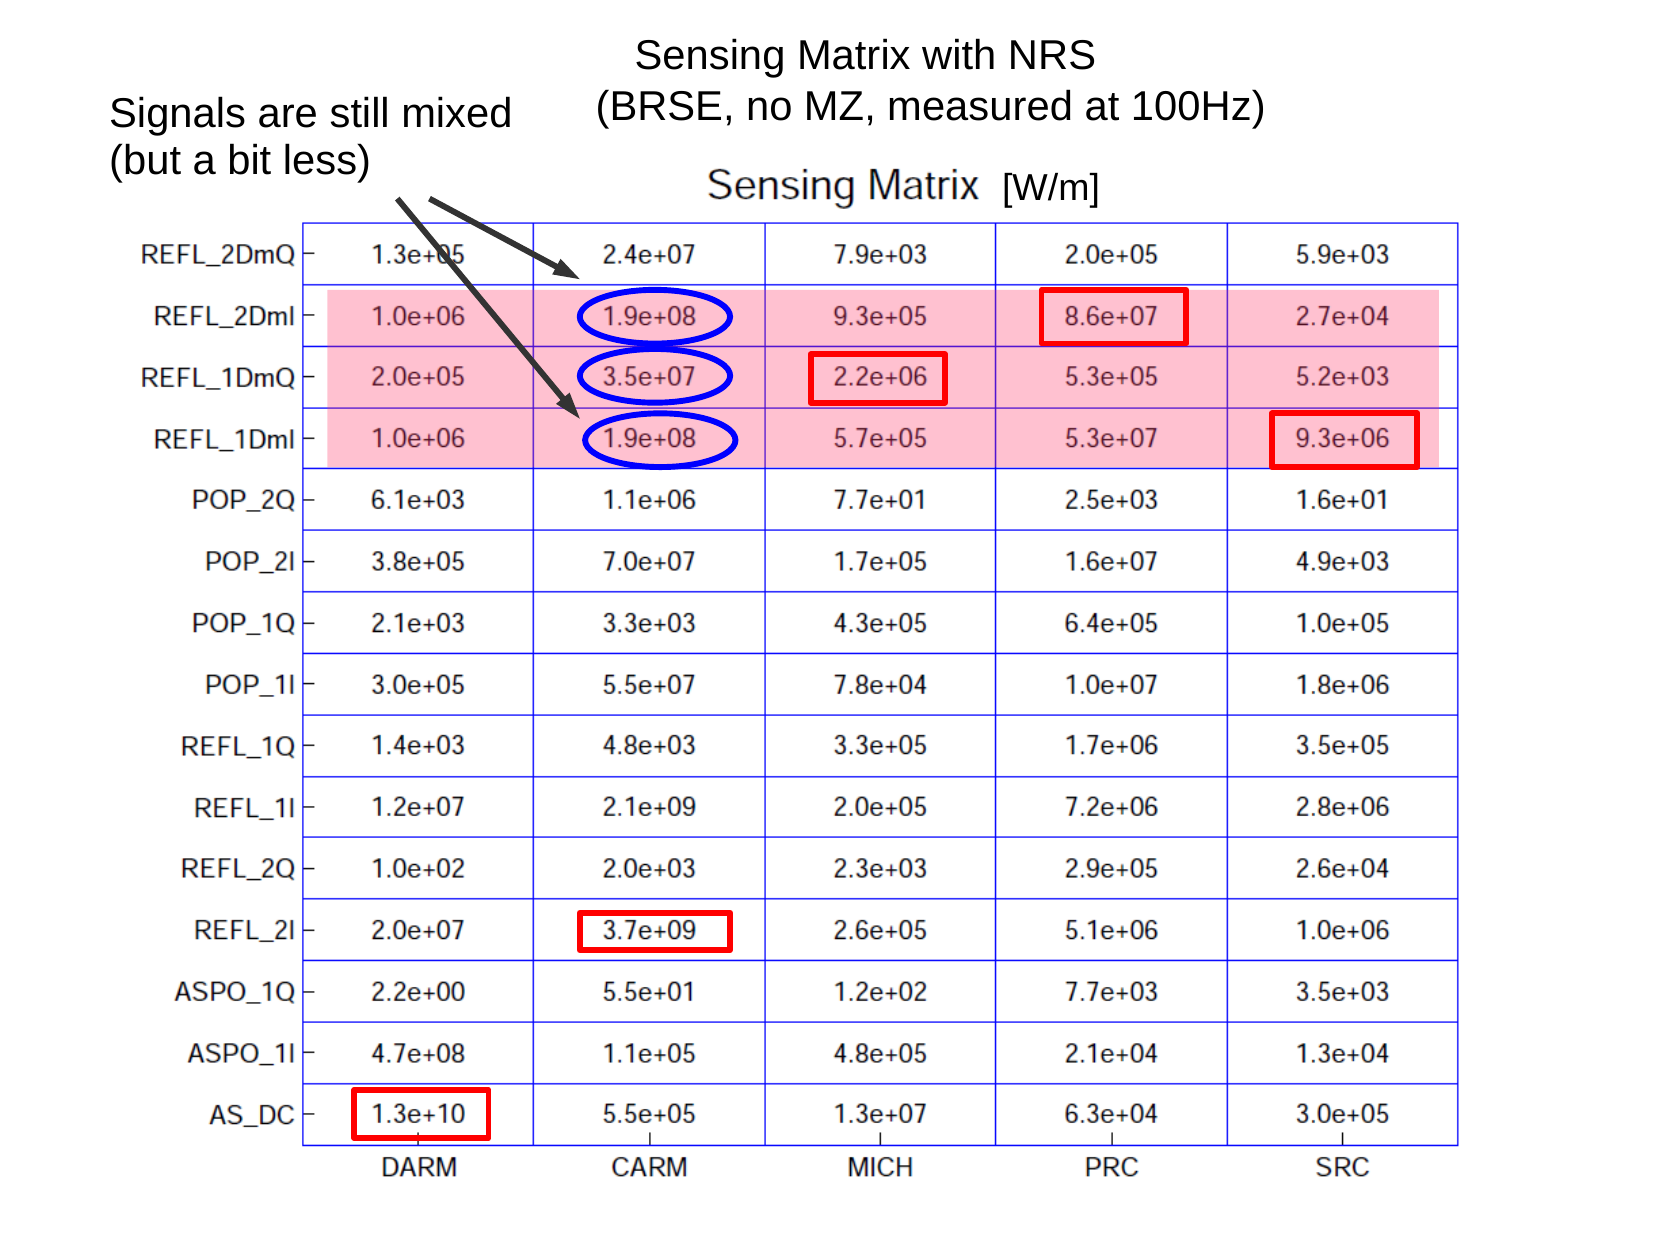

Sensing Matrix with NRS
(BRSE, no MZ, measured at 100Hz)
Signals are still mixed
(but a bit less)
[W/m]